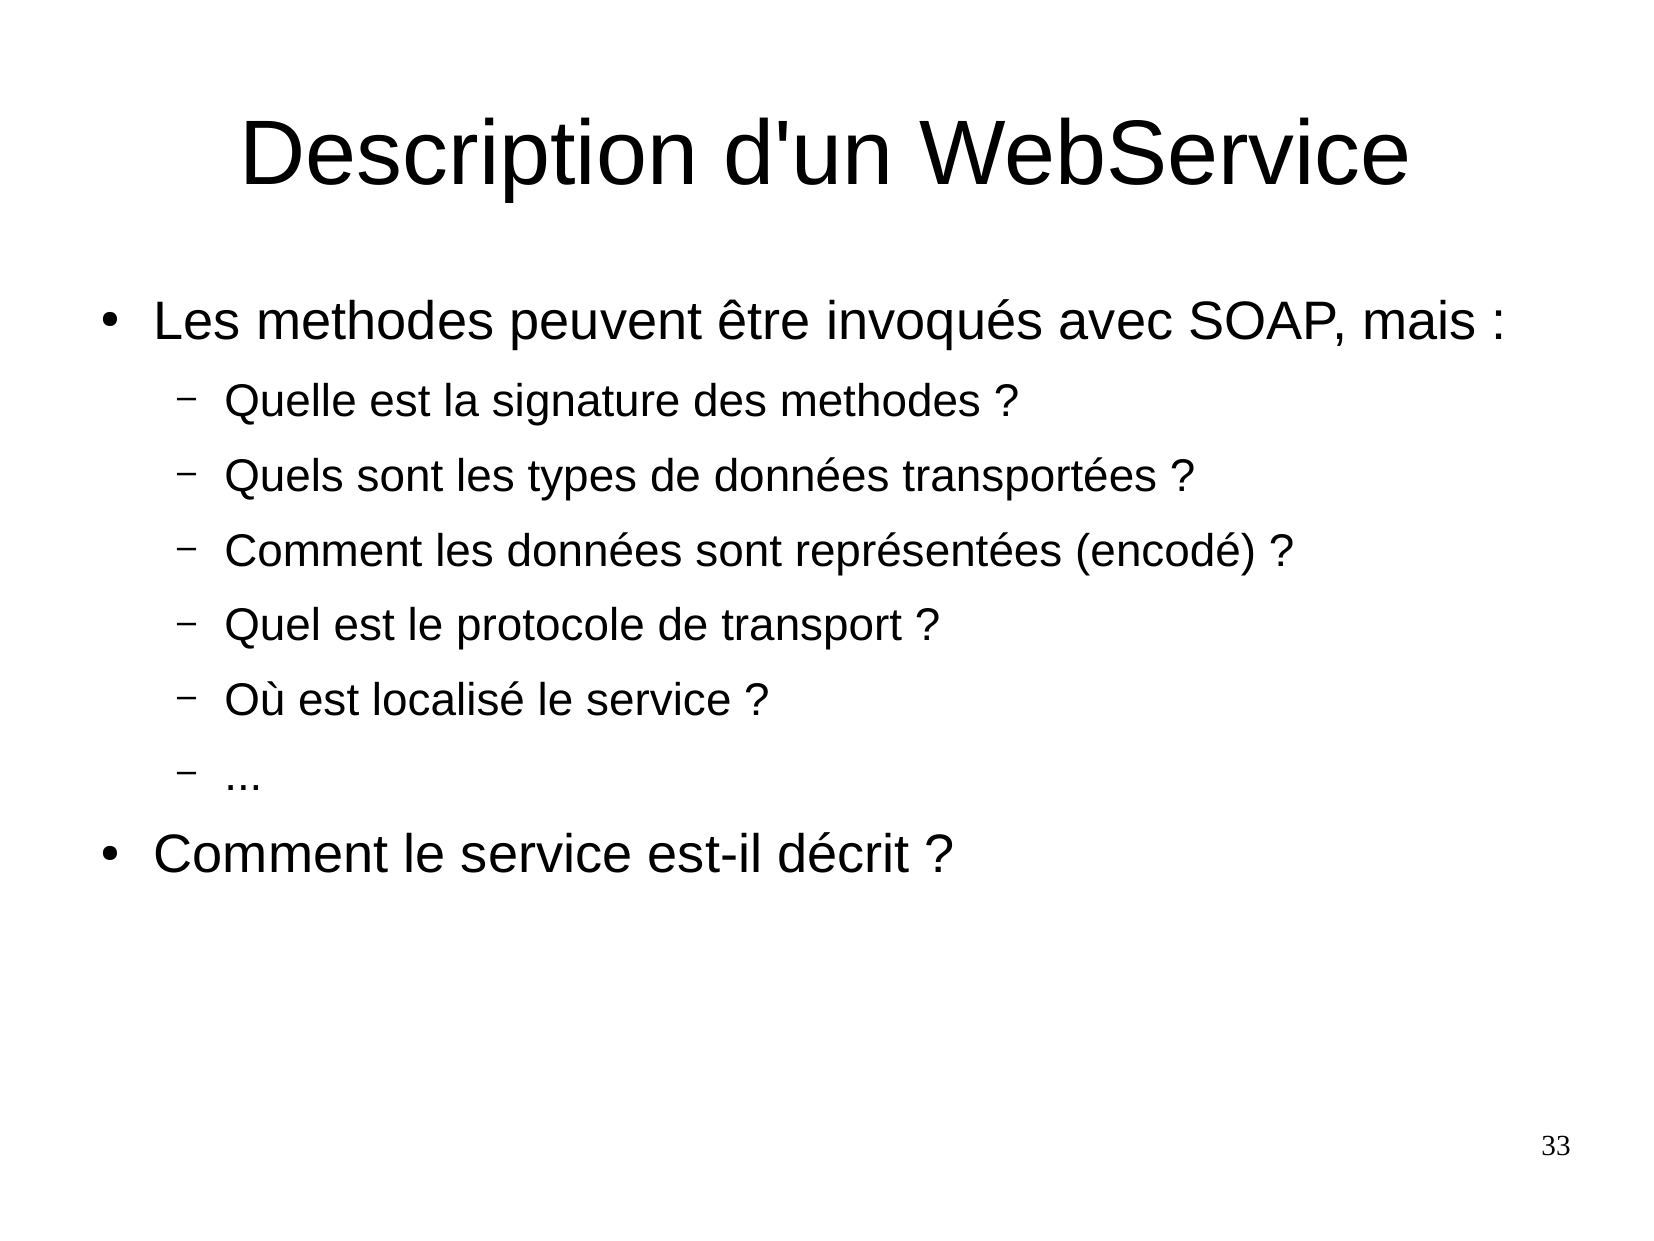

# Description d'un WebService
Les methodes peuvent être invoqués avec SOAP, mais :
Quelle est la signature des methodes ?
Quels sont les types de données transportées ?
Comment les données sont représentées (encodé) ?
Quel est le protocole de transport ?
Où est localisé le service ?
...
Comment le service est-il décrit ?
33